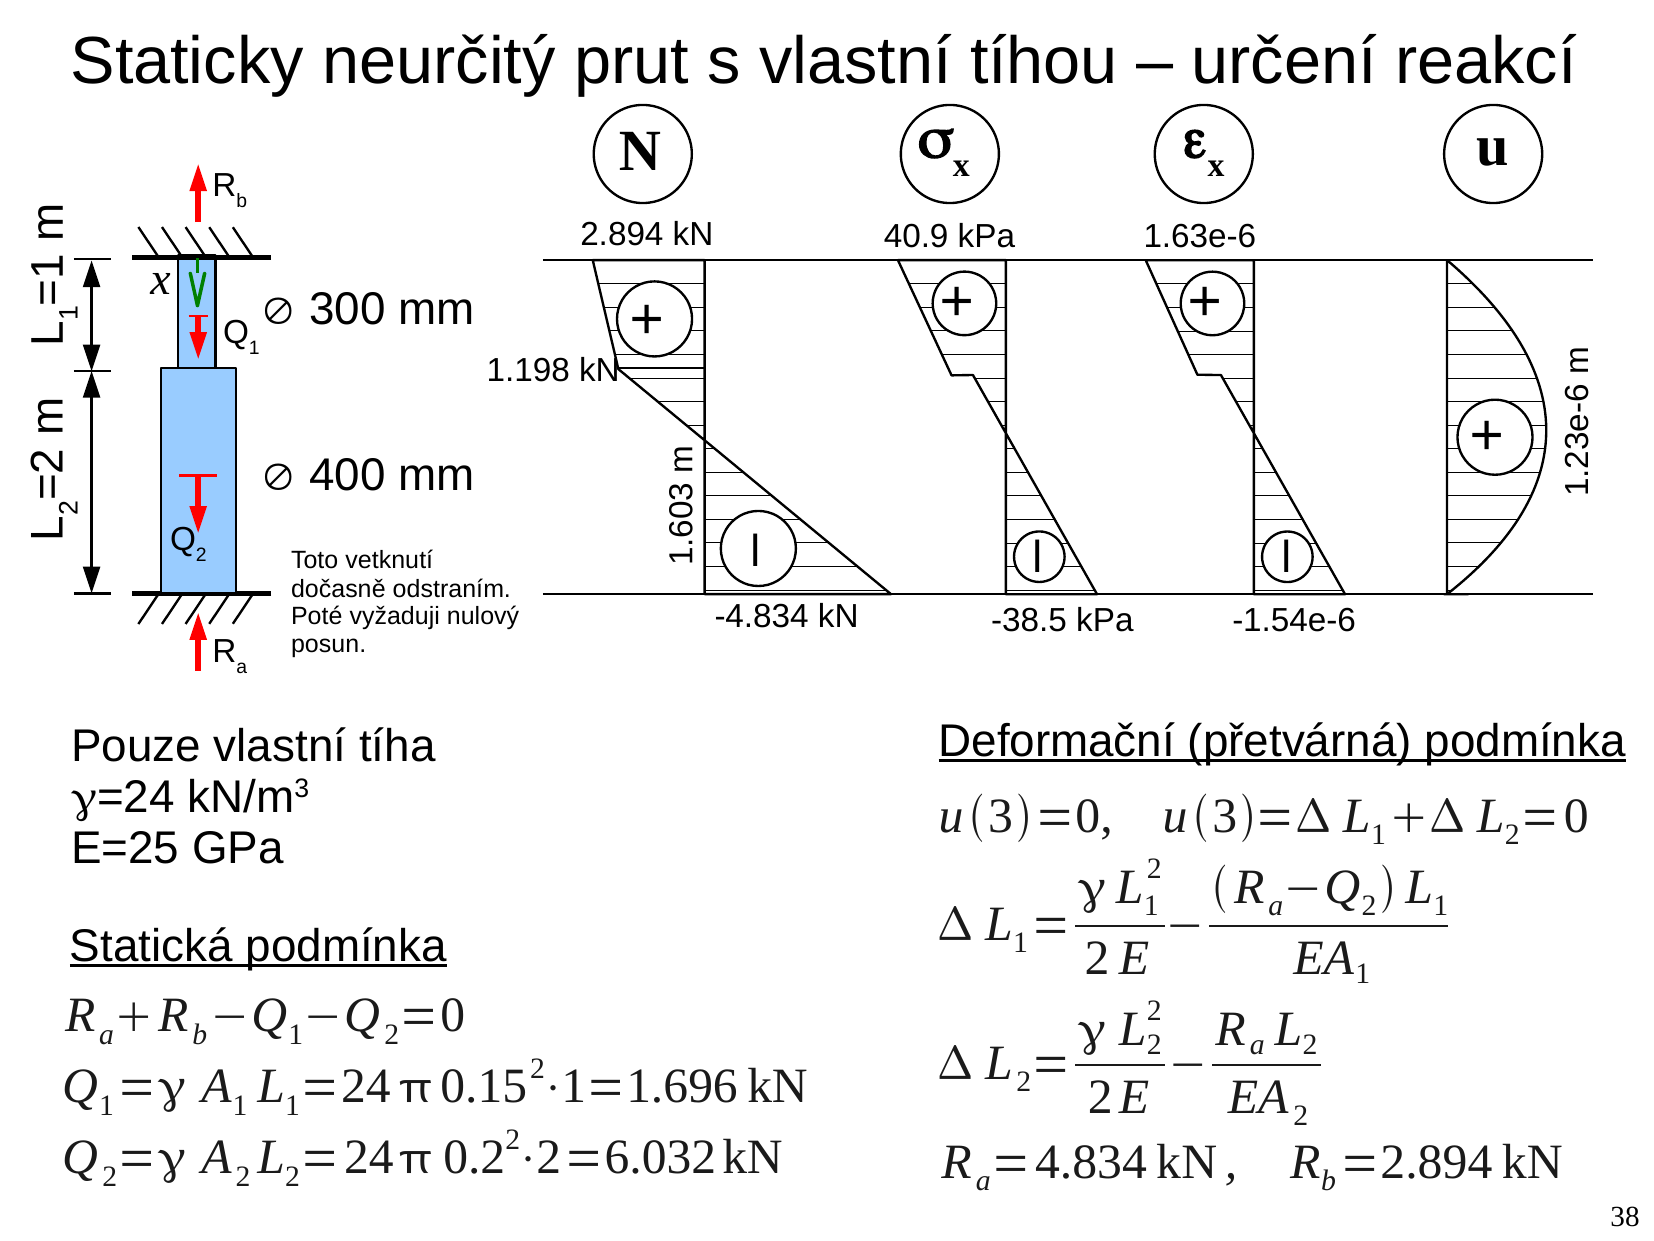

# Staticky neurčitý prut s vlastní tíhou – určení reakcí
sx
ex
u
N
Rb
2.894 kN
40.9 kPa
1.63e-6
L1=1 m
x
+
+
+
Æ 300 mm
Q1
1.198 kN
+
1.23e-6 m
L2=2 m
Æ 400 mm
1.603 m
–
–
–
Q2
Toto vetknutí dočasně odstraním. Poté vyžaduji nulový posun.
-4.834 kN
-1.54e-6
-38.5 kPa
Ra
Deformační (přetvárná) podmínka
Pouze vlastní tíha
g=24 kN/m3
E=25 GPa
Statická podmínka
38